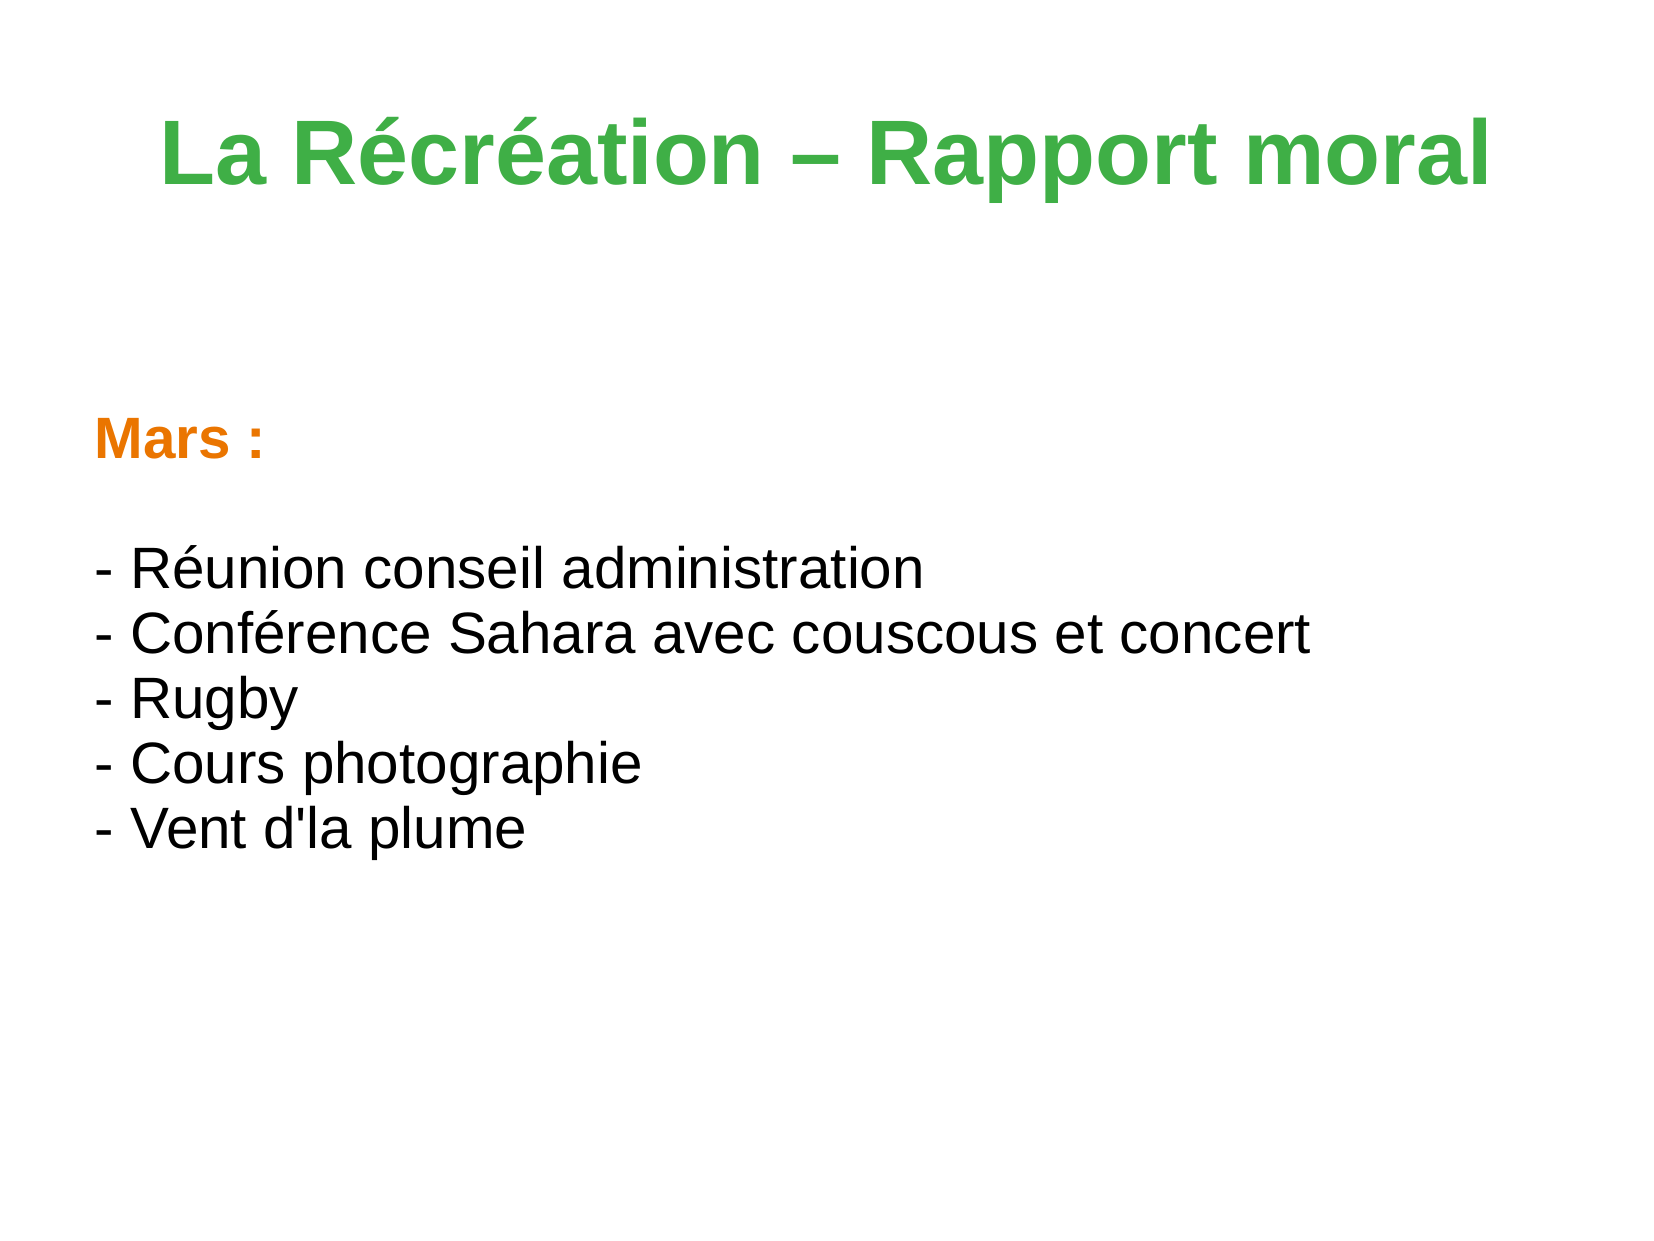

La Récréation – Rapport moral
# Mars :
- Réunion conseil administration
- Conférence Sahara avec couscous et concert
- Rugby
- Cours photographie
- Vent d'la plume